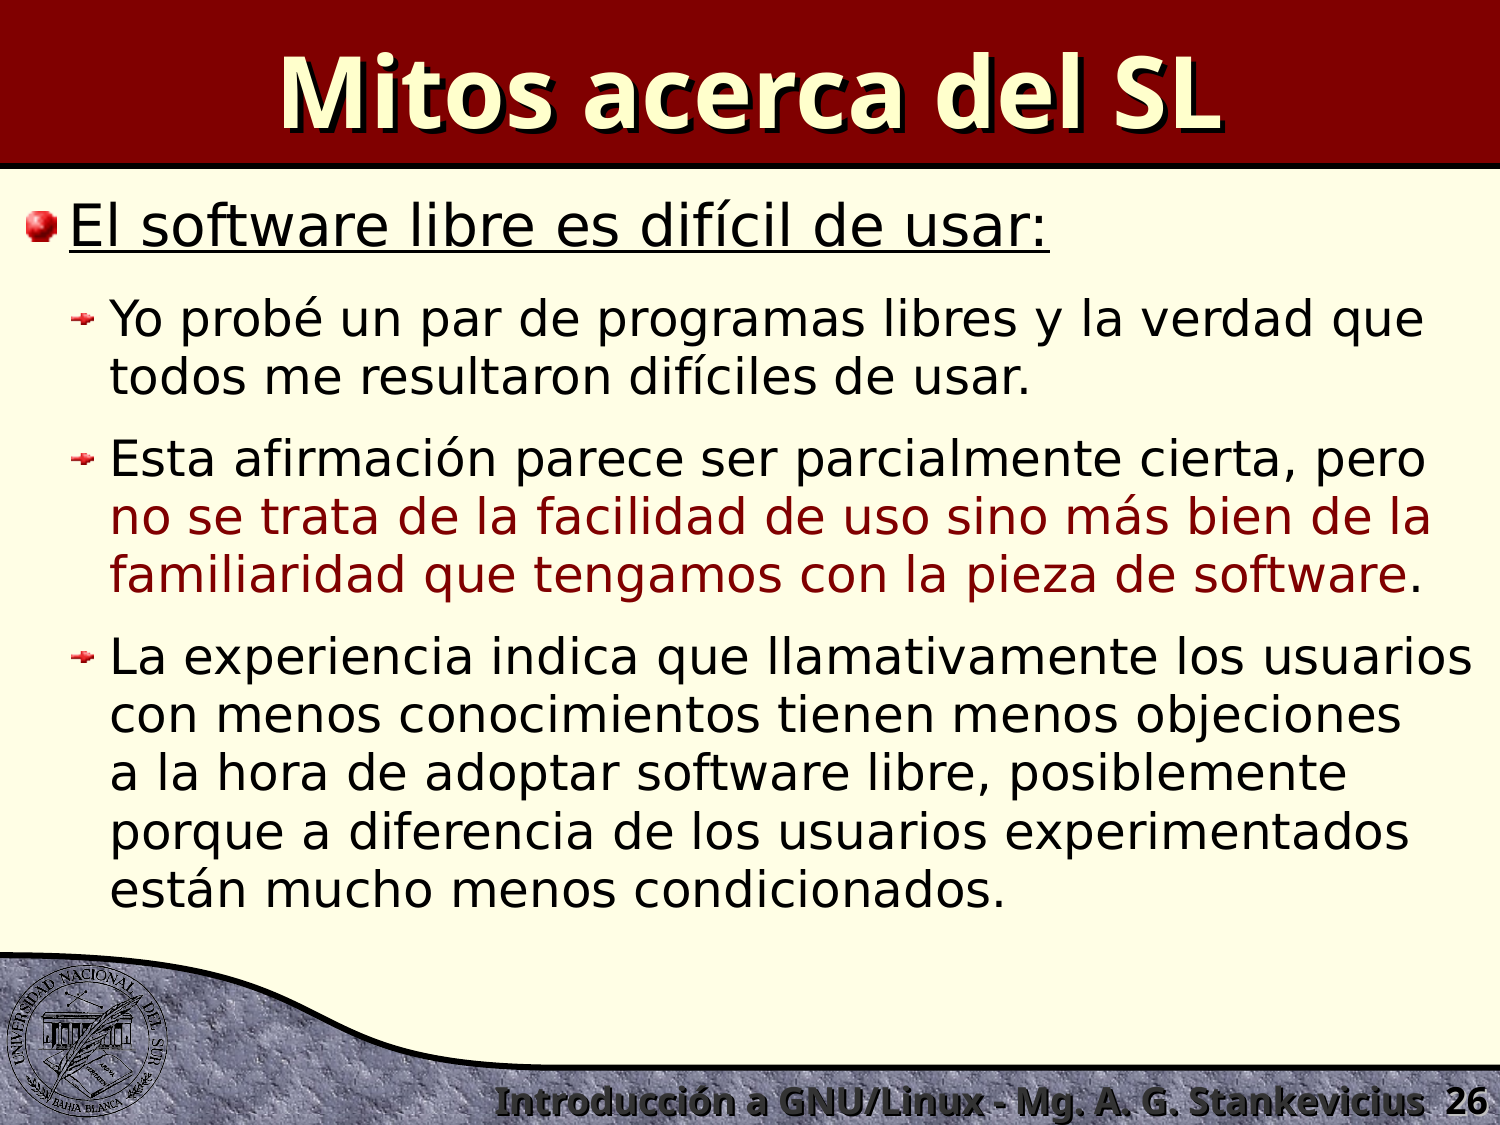

# Mitos acerca del SL
El software libre es difícil de usar:
Yo probé un par de programas libres y la verdad que todos me resultaron difíciles de usar.
Esta afirmación parece ser parcialmente cierta, pero no se trata de la facilidad de uso sino más bien de la familiaridad que tengamos con la pieza de software.
La experiencia indica que llamativamente los usuarios con menos conocimientos tienen menos objeciones
a la hora de adoptar software libre, posiblemente porque a diferencia de los usuarios experimentados están mucho menos condicionados.
26